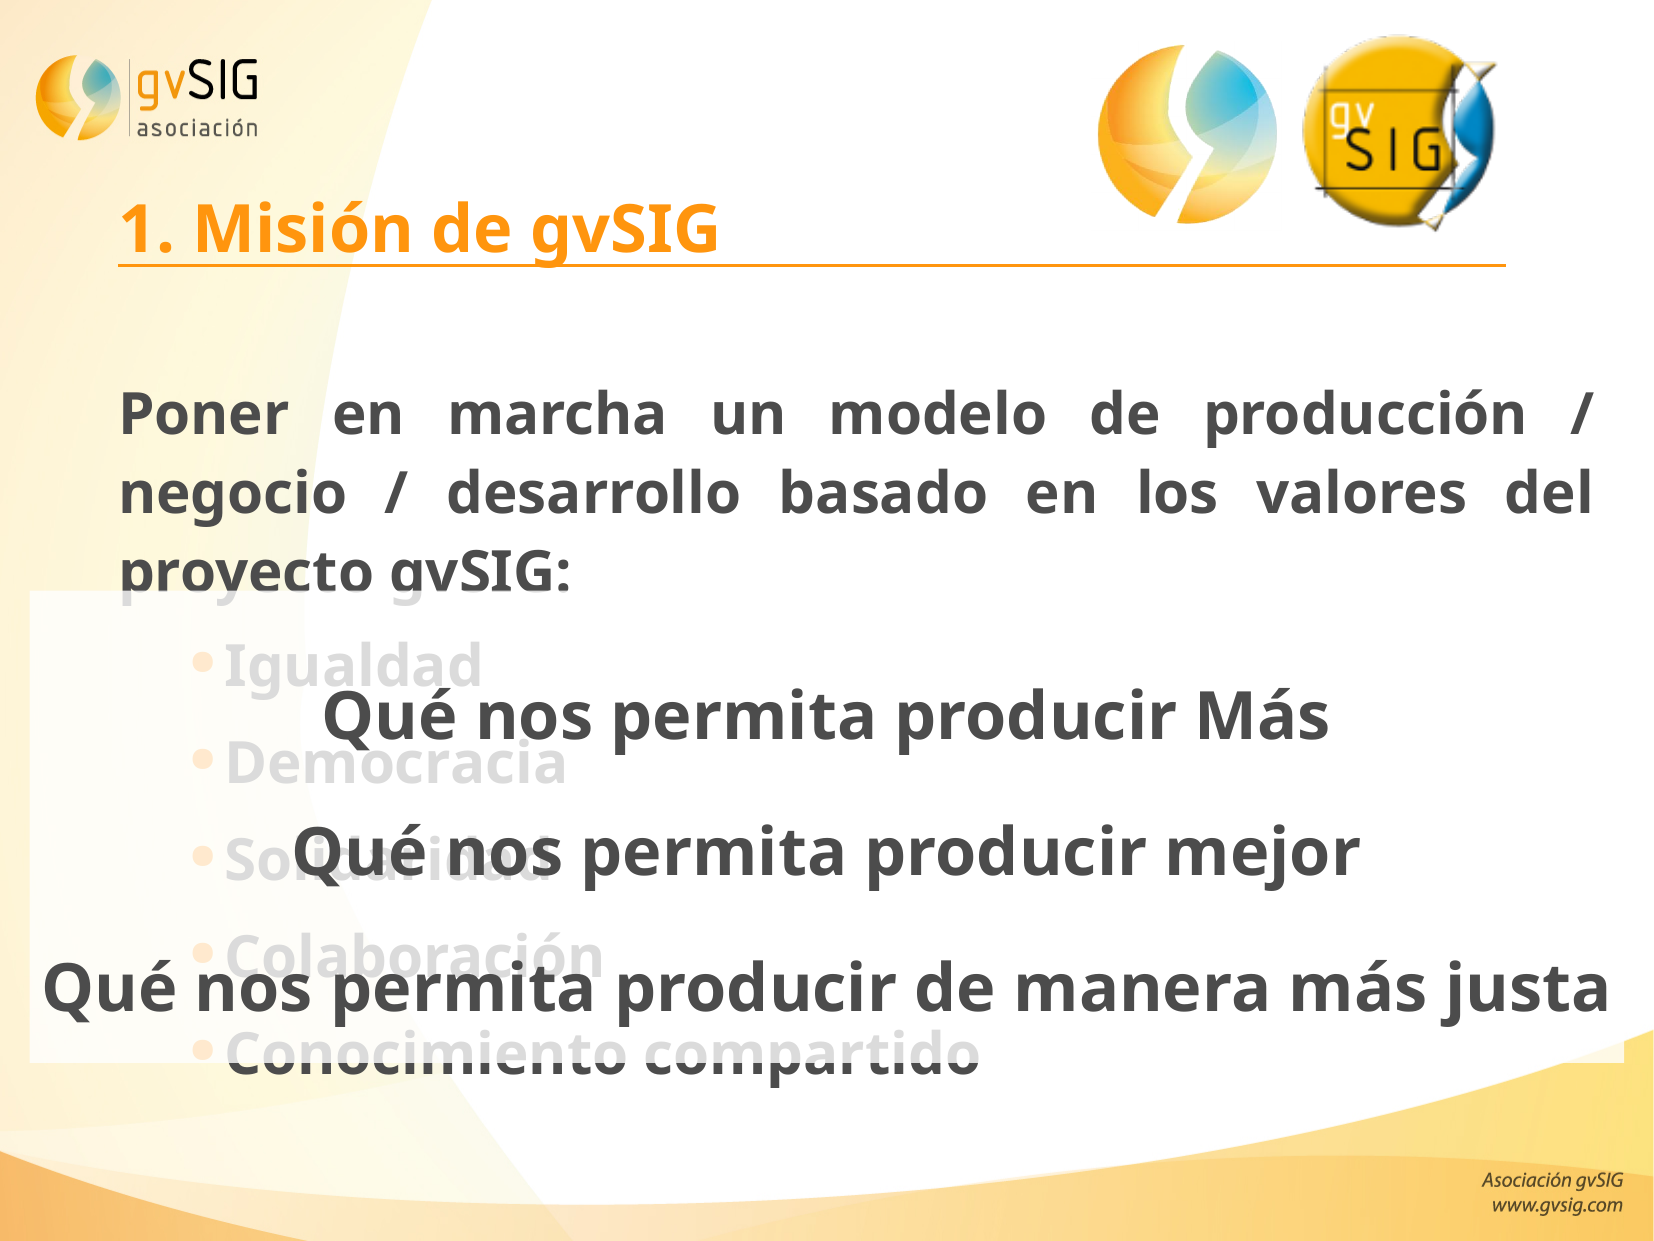

# 1. Misión de gvSIG
Poner en marcha un modelo de producción / negocio / desarrollo basado en los valores del proyecto gvSIG:
Igualdad
Democracia
Solidaridad
Colaboración
Conocimiento compartido
Qué nos permita producir Más
Qué nos permita producir mejor
Qué nos permita producir de manera más justa